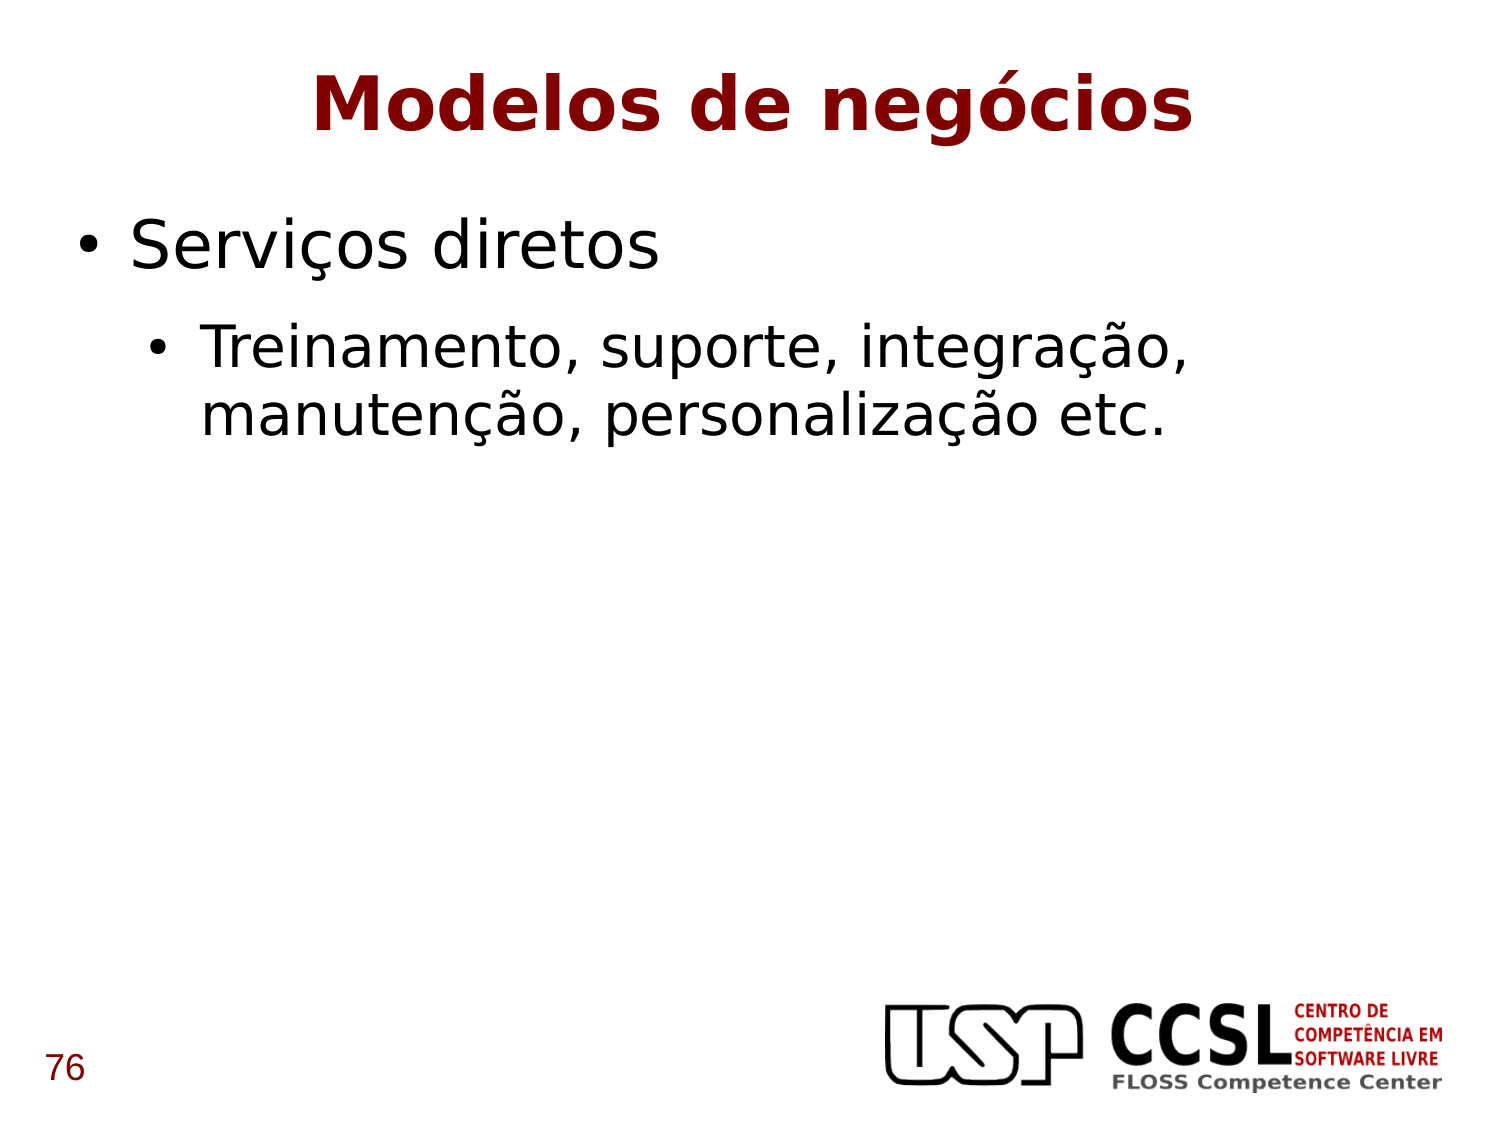

# Modelos de negócios
Serviços diretos
Treinamento, suporte, integração,
manutenção, personalização etc.